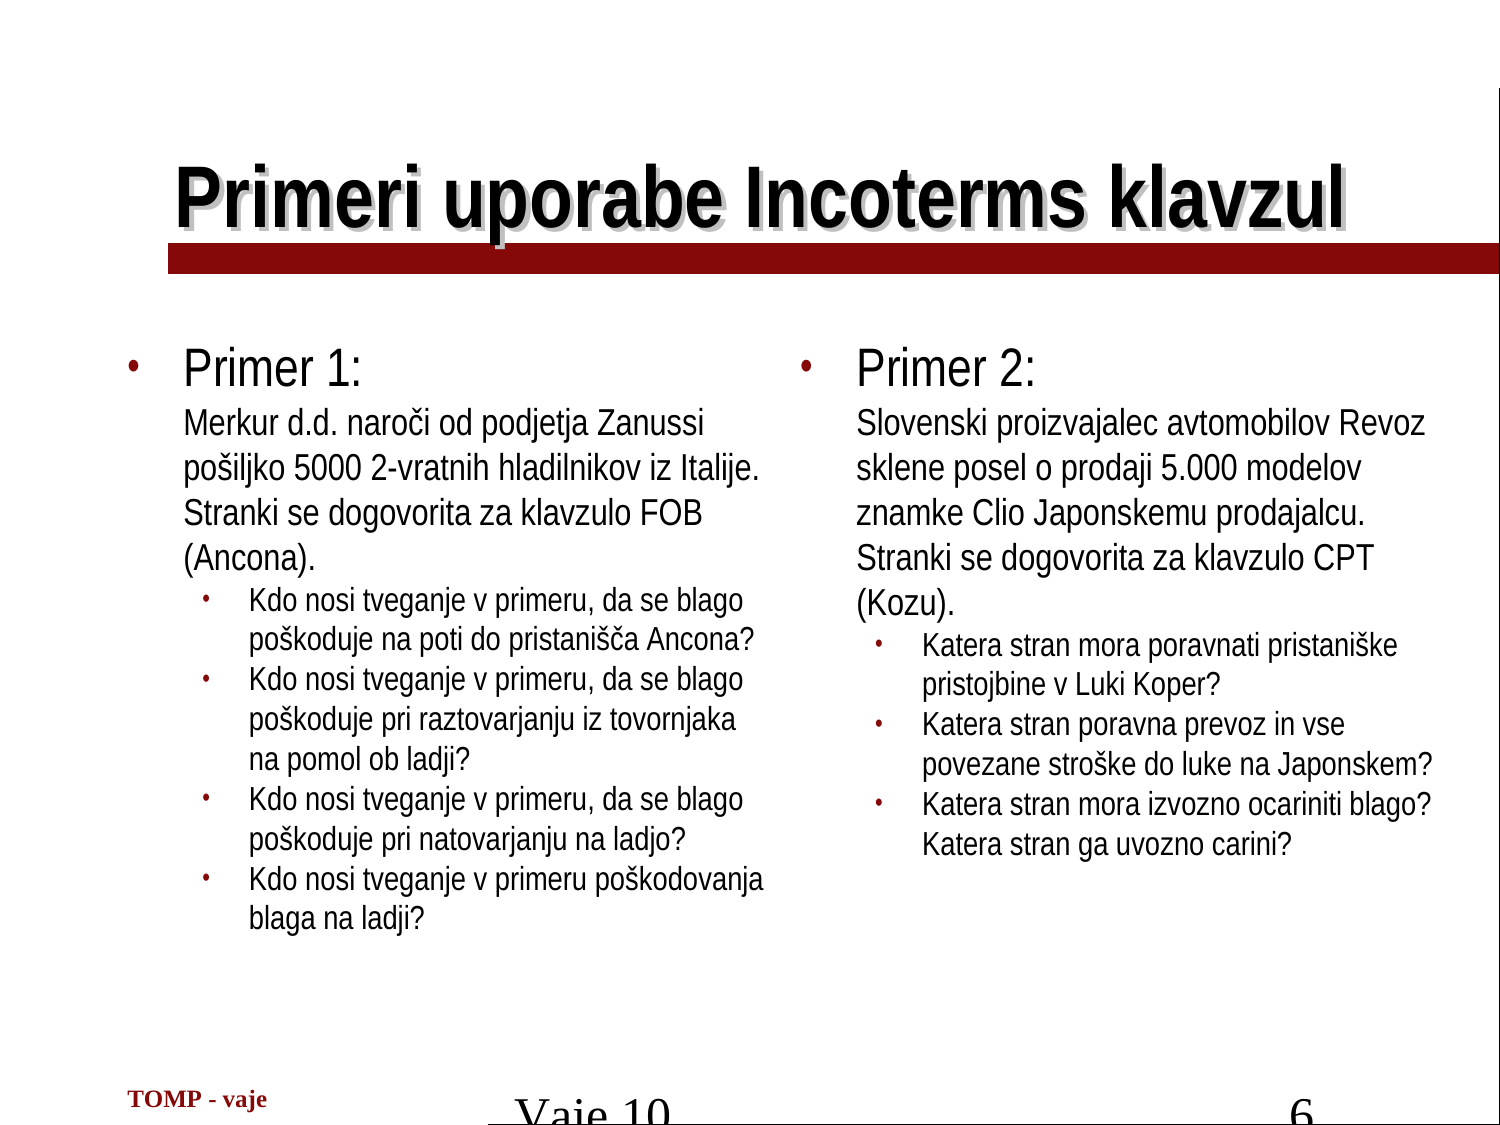

# Primeri uporabe Incoterms klavzul
Primer 1:
	Merkur d.d. naroči od podjetja Zanussi pošiljko 5000 2-vratnih hladilnikov iz Italije. Stranki se dogovorita za klavzulo FOB (Ancona).
Kdo nosi tveganje v primeru, da se blago poškoduje na poti do pristanišča Ancona?
Kdo nosi tveganje v primeru, da se blago poškoduje pri raztovarjanju iz tovornjaka na pomol ob ladji?
Kdo nosi tveganje v primeru, da se blago poškoduje pri natovarjanju na ladjo?
Kdo nosi tveganje v primeru poškodovanja blaga na ladji?
Primer 2:
	Slovenski proizvajalec avtomobilov Revoz sklene posel o prodaji 5.000 modelov znamke Clio Japonskemu prodajalcu. Stranki se dogovorita za klavzulo CPT (Kozu).
Katera stran mora poravnati pristaniške pristojbine v Luki Koper?
Katera stran poravna prevoz in vse povezane stroške do luke na Japonskem?
Katera stran mora izvozno ocariniti blago? Katera stran ga uvozno carini?
Vaje 5
6